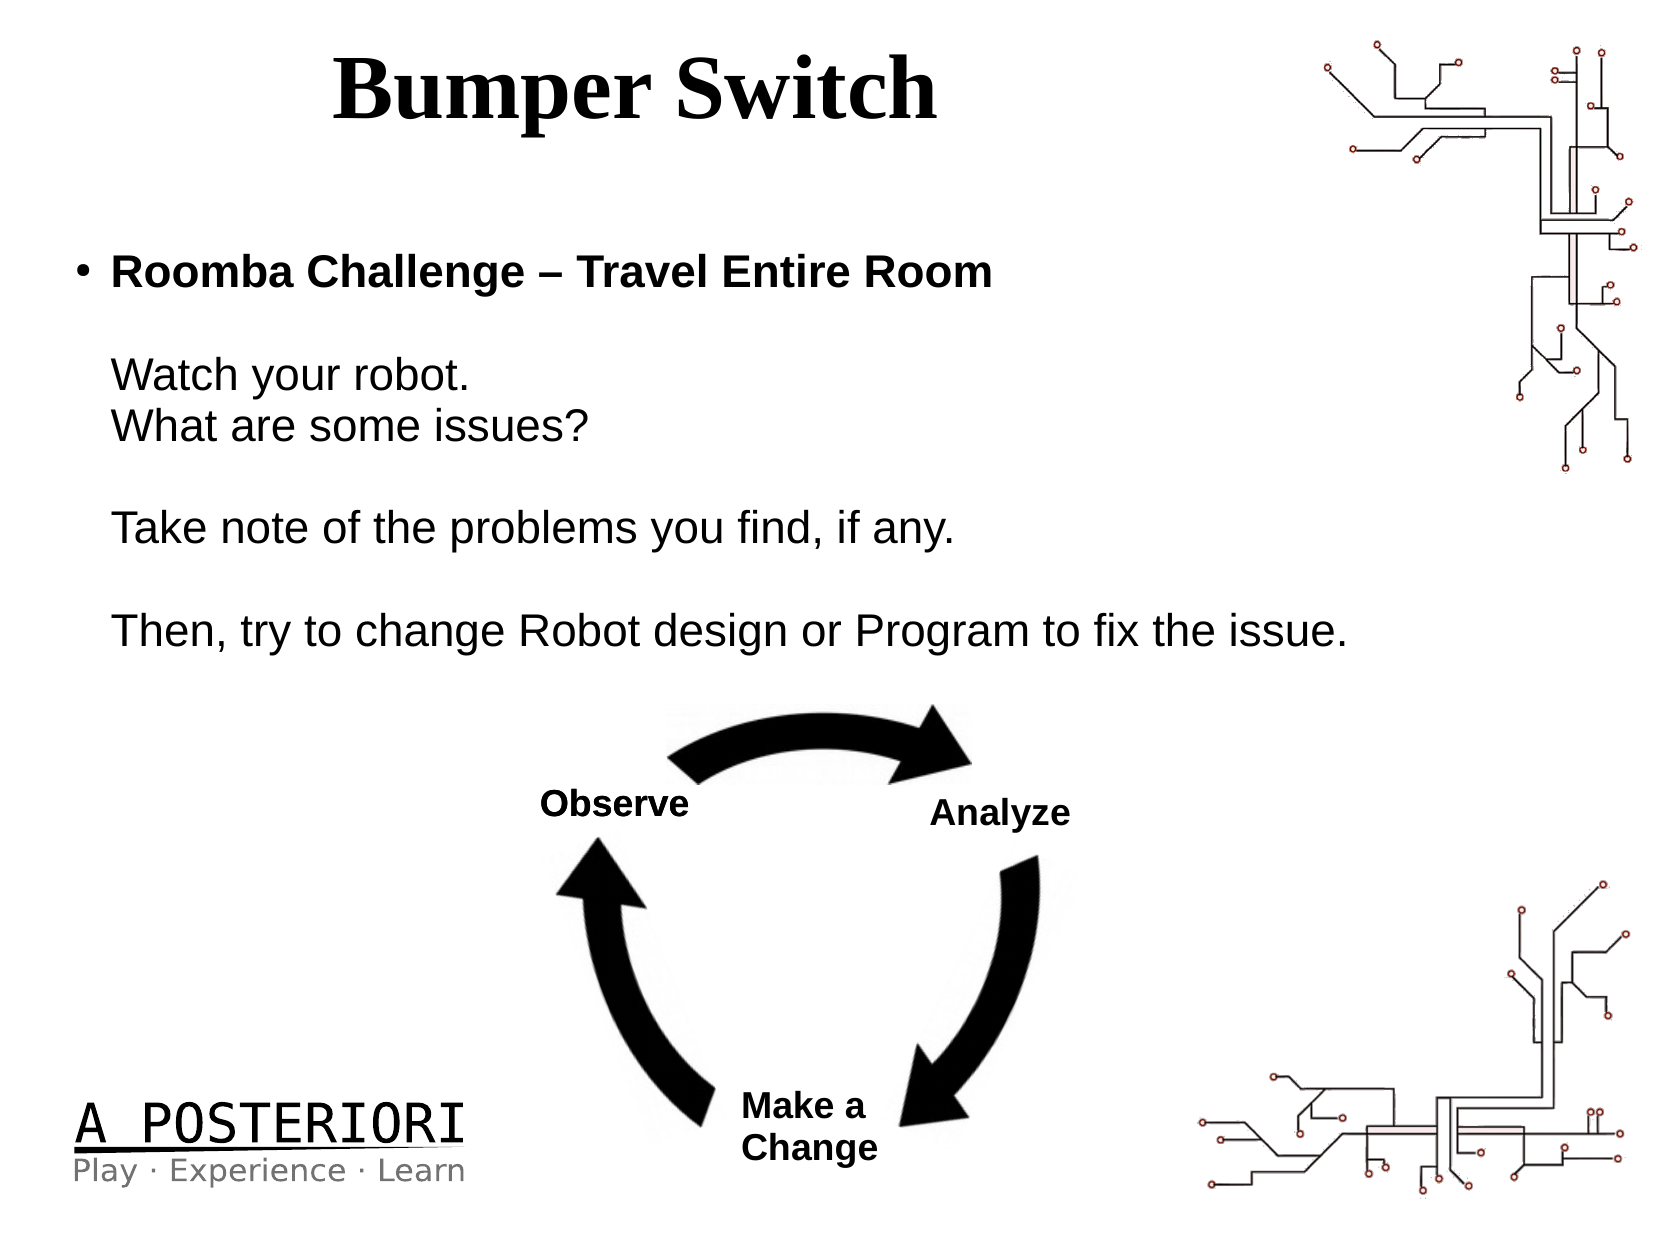

# Bumper Switch
Roomba Challenge – Travel Entire Room
Watch your robot.
What are some issues?
Take note of the problems you find, if any.
Then, try to change Robot design or Program to fix the issue.
Observe
Observe
Analyze
Make a Change